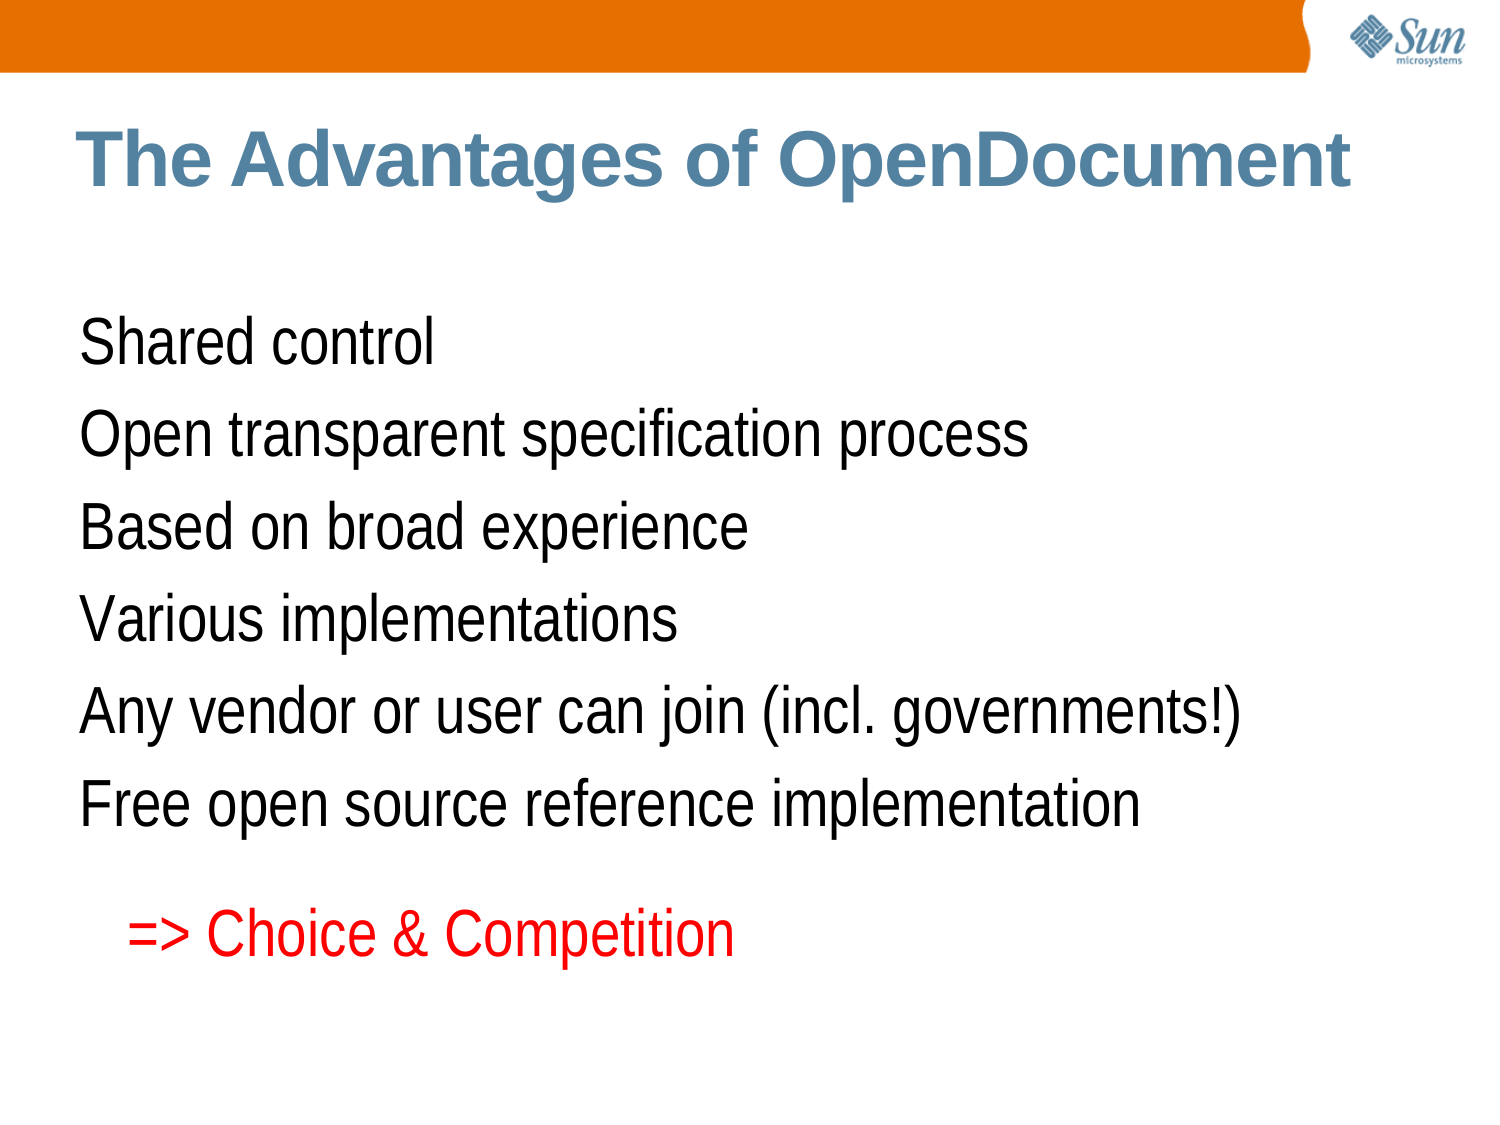

# The Advantages of OpenDocument
Shared control
Open transparent specification process
Based on broad experience
Various implementations
Any vendor or user can join (incl. governments!)
Free open source reference implementation
=> Choice & Competition